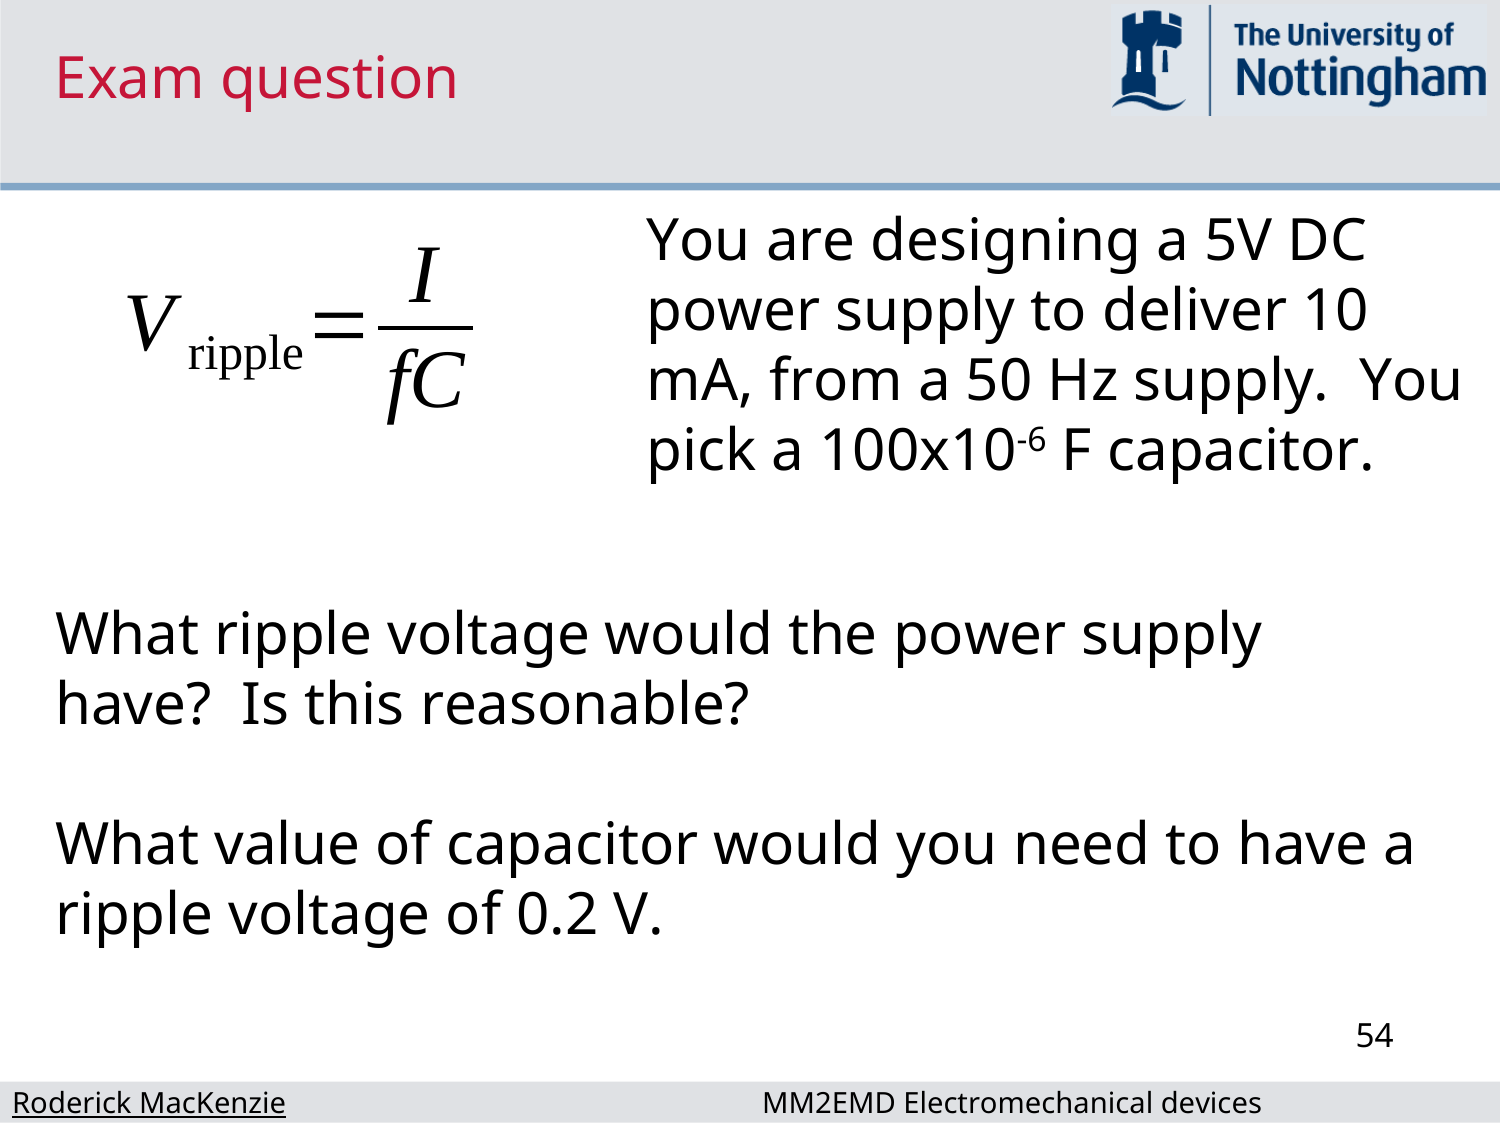

# Exam question
You are designing a 5V DC power supply to deliver 10 mA, from a 50 Hz supply. You pick a 100x10-6 F capacitor.
What ripple voltage would the power supply have? Is this reasonable?
What value of capacitor would you need to have a ripple voltage of 0.2 V.